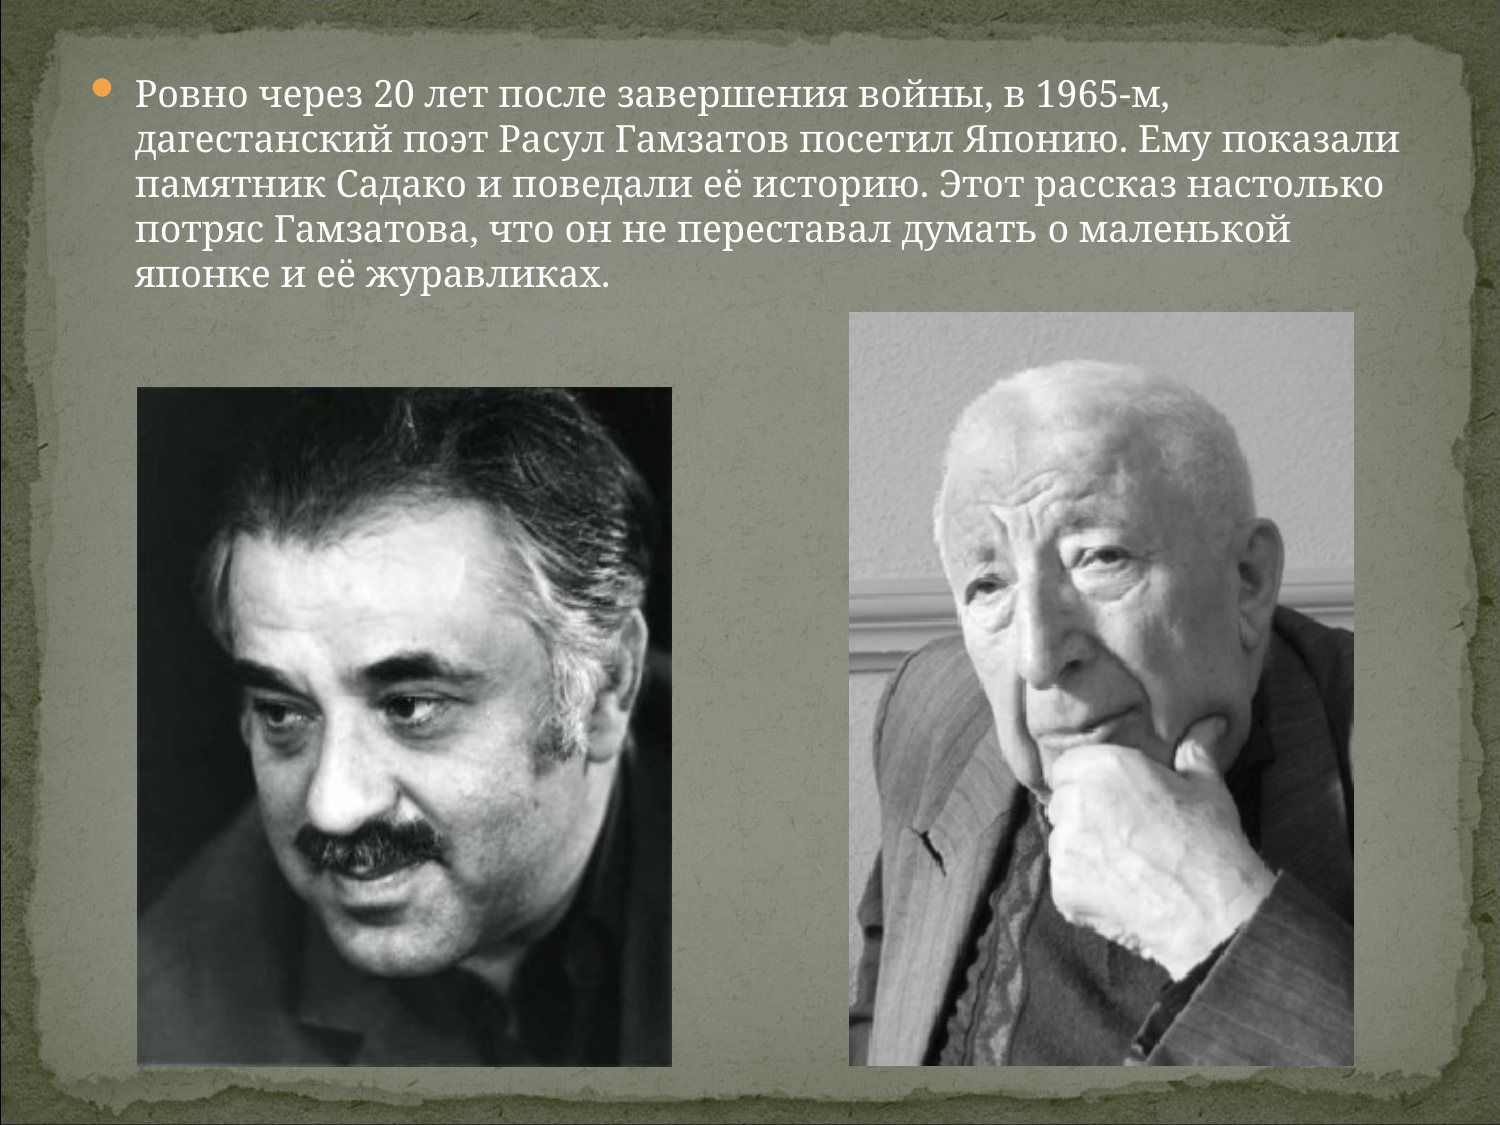

# Ровно через 20 лет после завершения войны, в 1965-м, дагестанский поэт Расул Гамзатов посетил Японию. Ему показали памятник Садако и поведали её историю. Этот рассказ настолько потряс Гамзатова, что он не переставал думать о маленькой японке и её журавликах.